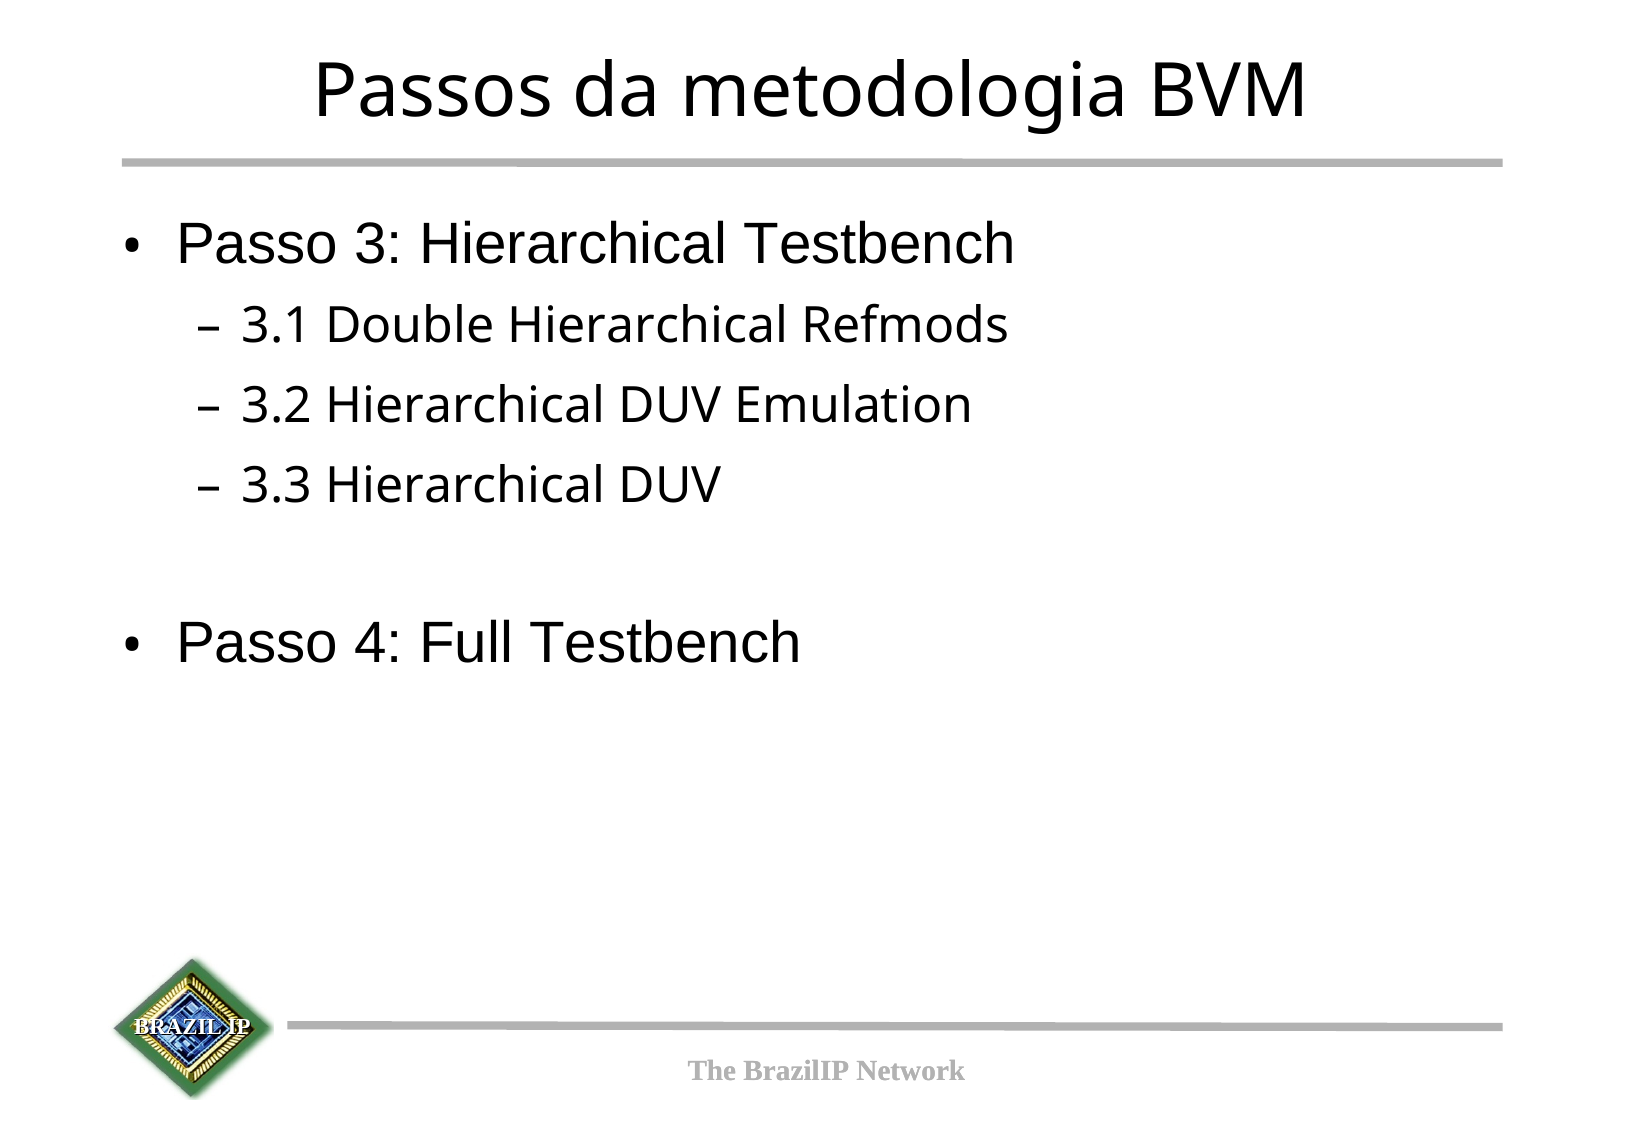

# Passos da metodologia BVM
Passo 3: Hierarchical Testbench
3.1 Double Hierarchical Refmods
3.2 Hierarchical DUV Emulation
3.3 Hierarchical DUV
Passo 4: Full Testbench